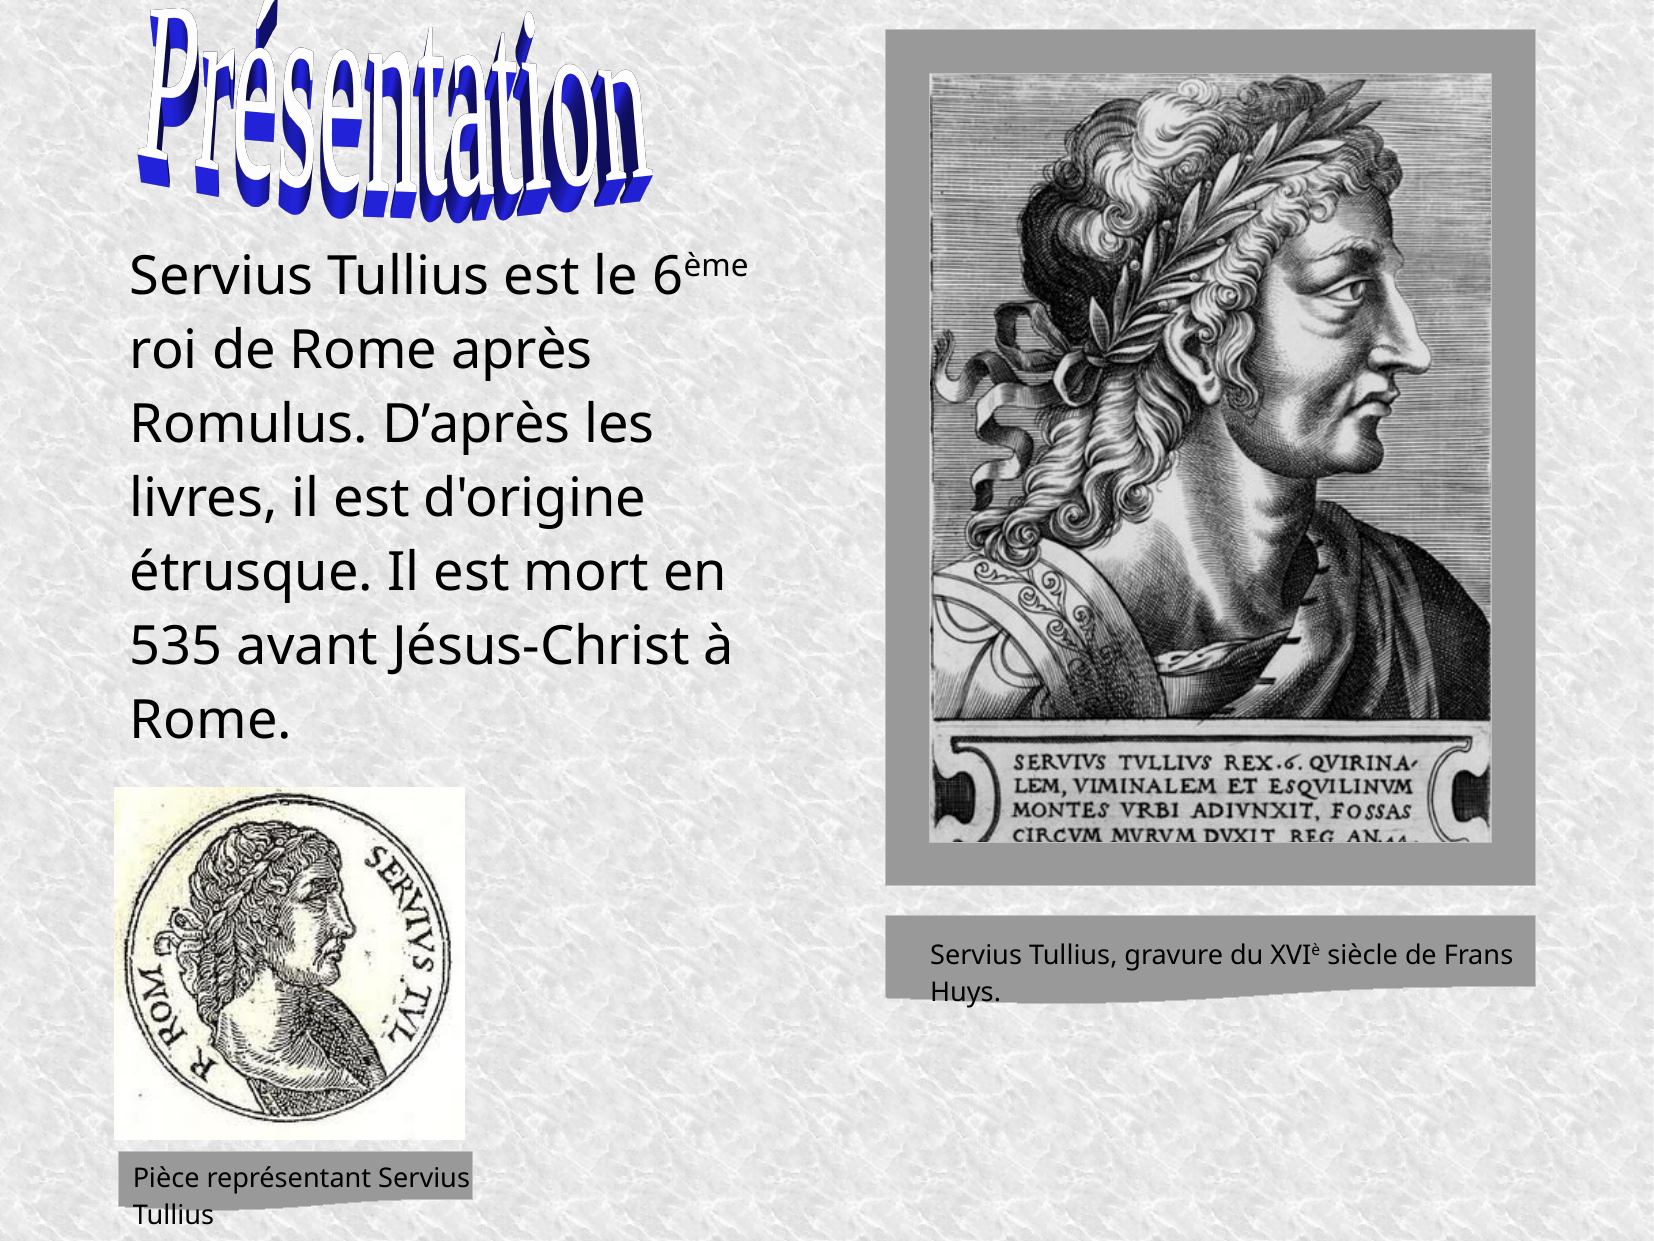

Présentation
# Servius Tullius est le 6ème roi de Rome après Romulus. D’après les livres, il est d'origine étrusque. Il est mort en 535 avant Jésus-Christ à Rome.
Servius Tullius, gravure du XVIè siècle de Frans Huys.
Pièce représentant Servius Tullius